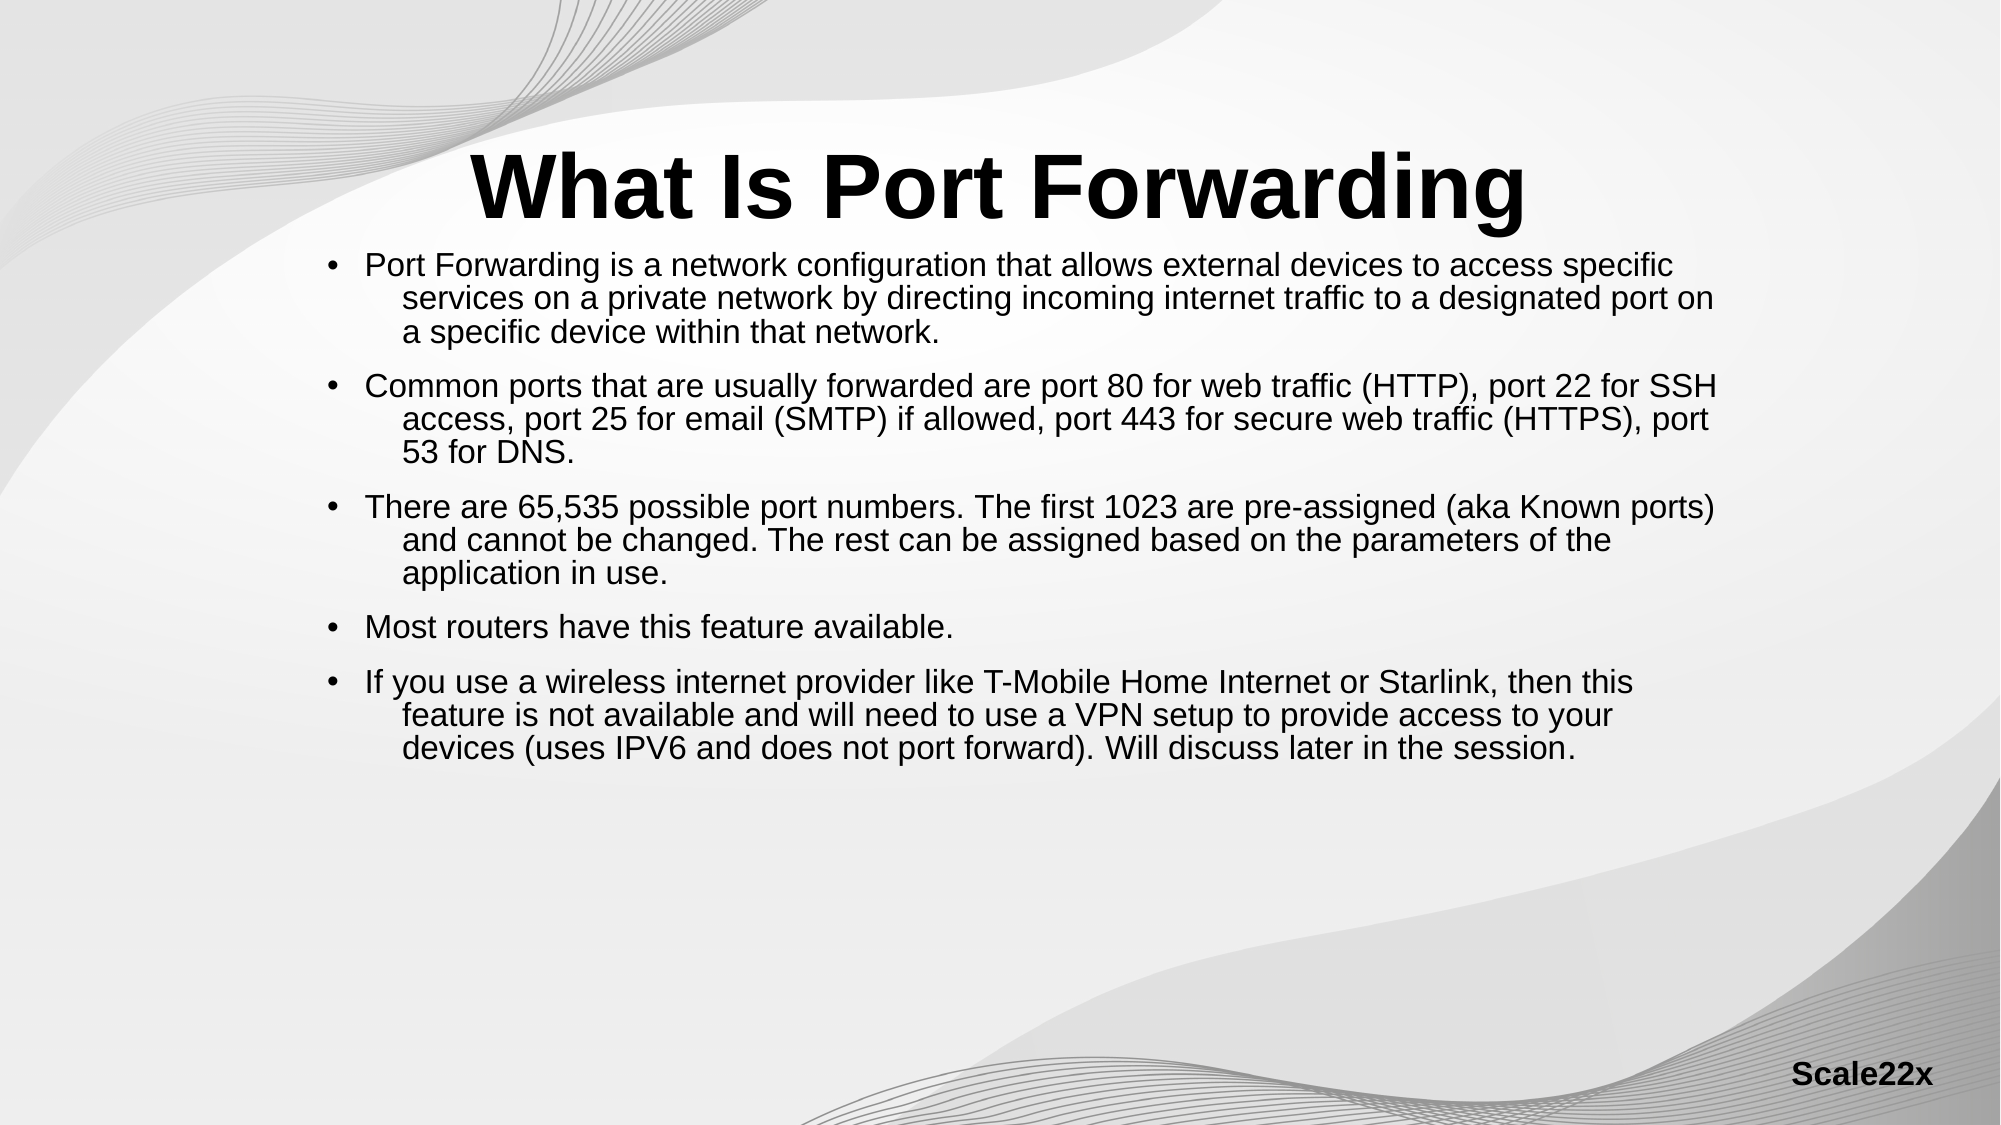

# What Is Port Forwarding
Port Forwarding is a network configuration that allows external devices to access specific services on a private network by directing incoming internet traffic to a designated port on a specific device within that network.
Common ports that are usually forwarded are port 80 for web traffic (HTTP), port 22 for SSH access, port 25 for email (SMTP) if allowed, port 443 for secure web traffic (HTTPS), port 53 for DNS.
There are 65,535 possible port numbers. The first 1023 are pre-assigned (aka Known ports) and cannot be changed. The rest can be assigned based on the parameters of the application in use.
Most routers have this feature available.
If you use a wireless internet provider like T-Mobile Home Internet or Starlink, then this feature is not available and will need to use a VPN setup to provide access to your devices (uses IPV6 and does not port forward). Will discuss later in the session.
Scale22x